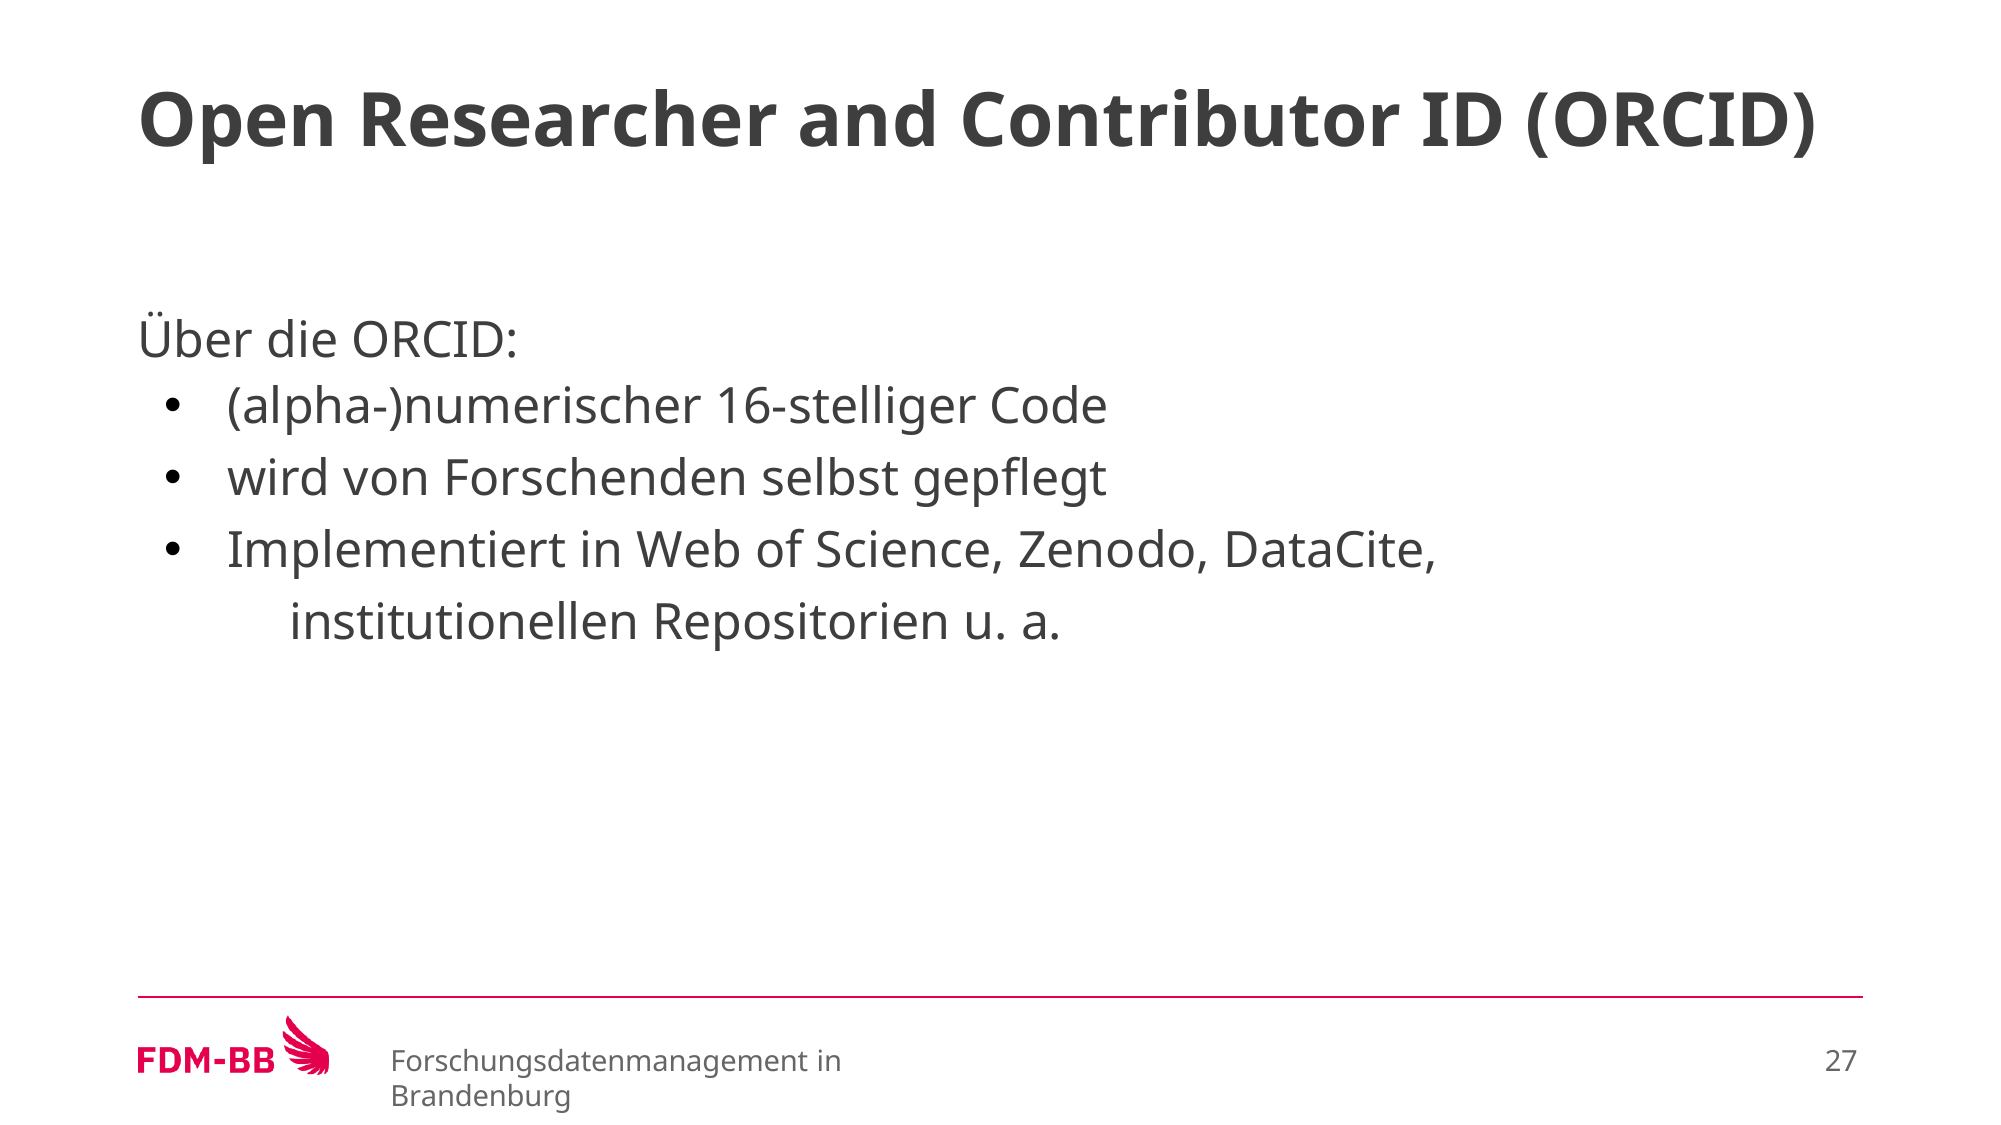

# Open Researcher and Contributor ID (ORCID)
Über die ORCID:
(alpha-)numerischer 16-stelliger Code
wird von Forschenden selbst gepflegt
Implementiert in Web of Science, Zenodo, DataCite, institutionellen Repositorien u. a.
Forschungsdatenmanagement in Brandenburg
27